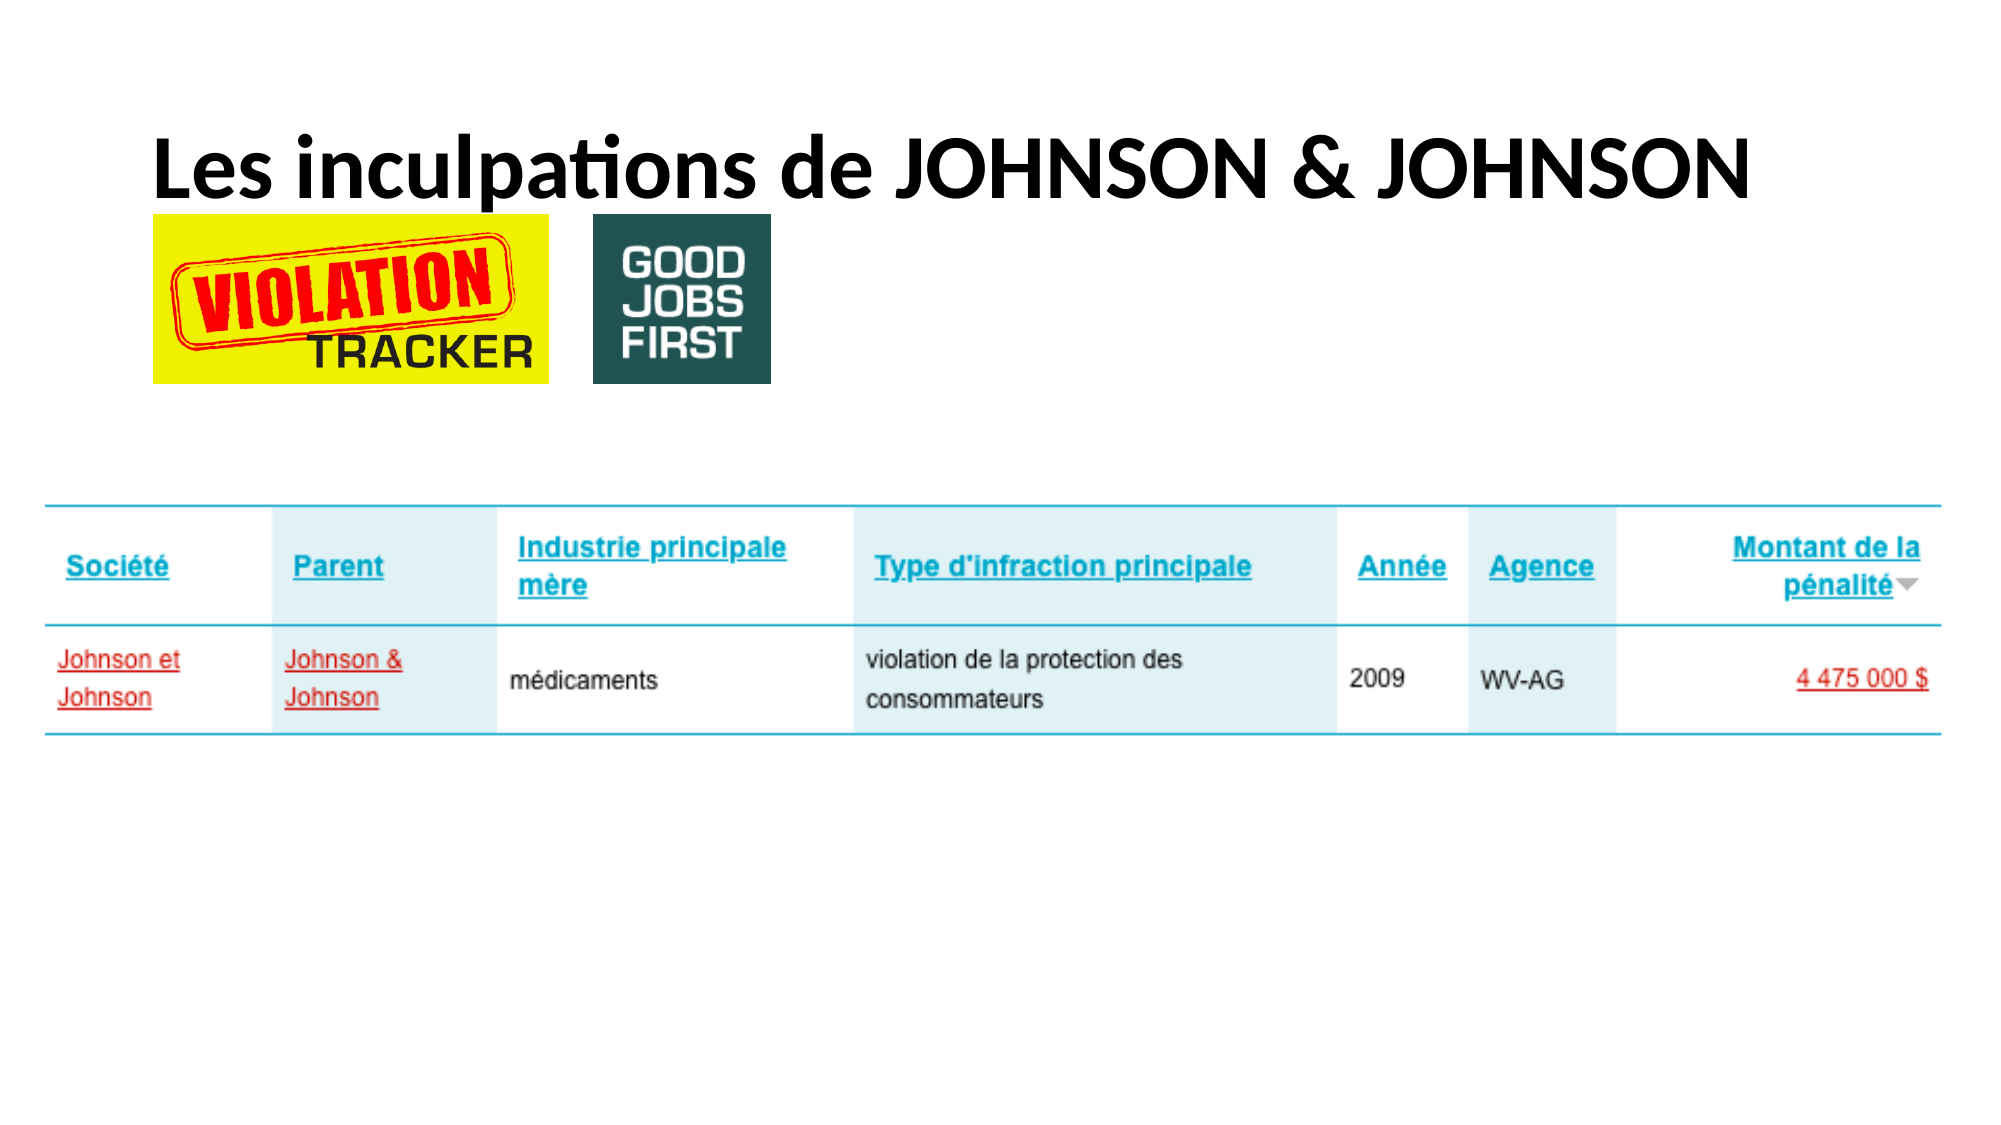

# Les inculpations de JOHNSON & JOHNSON